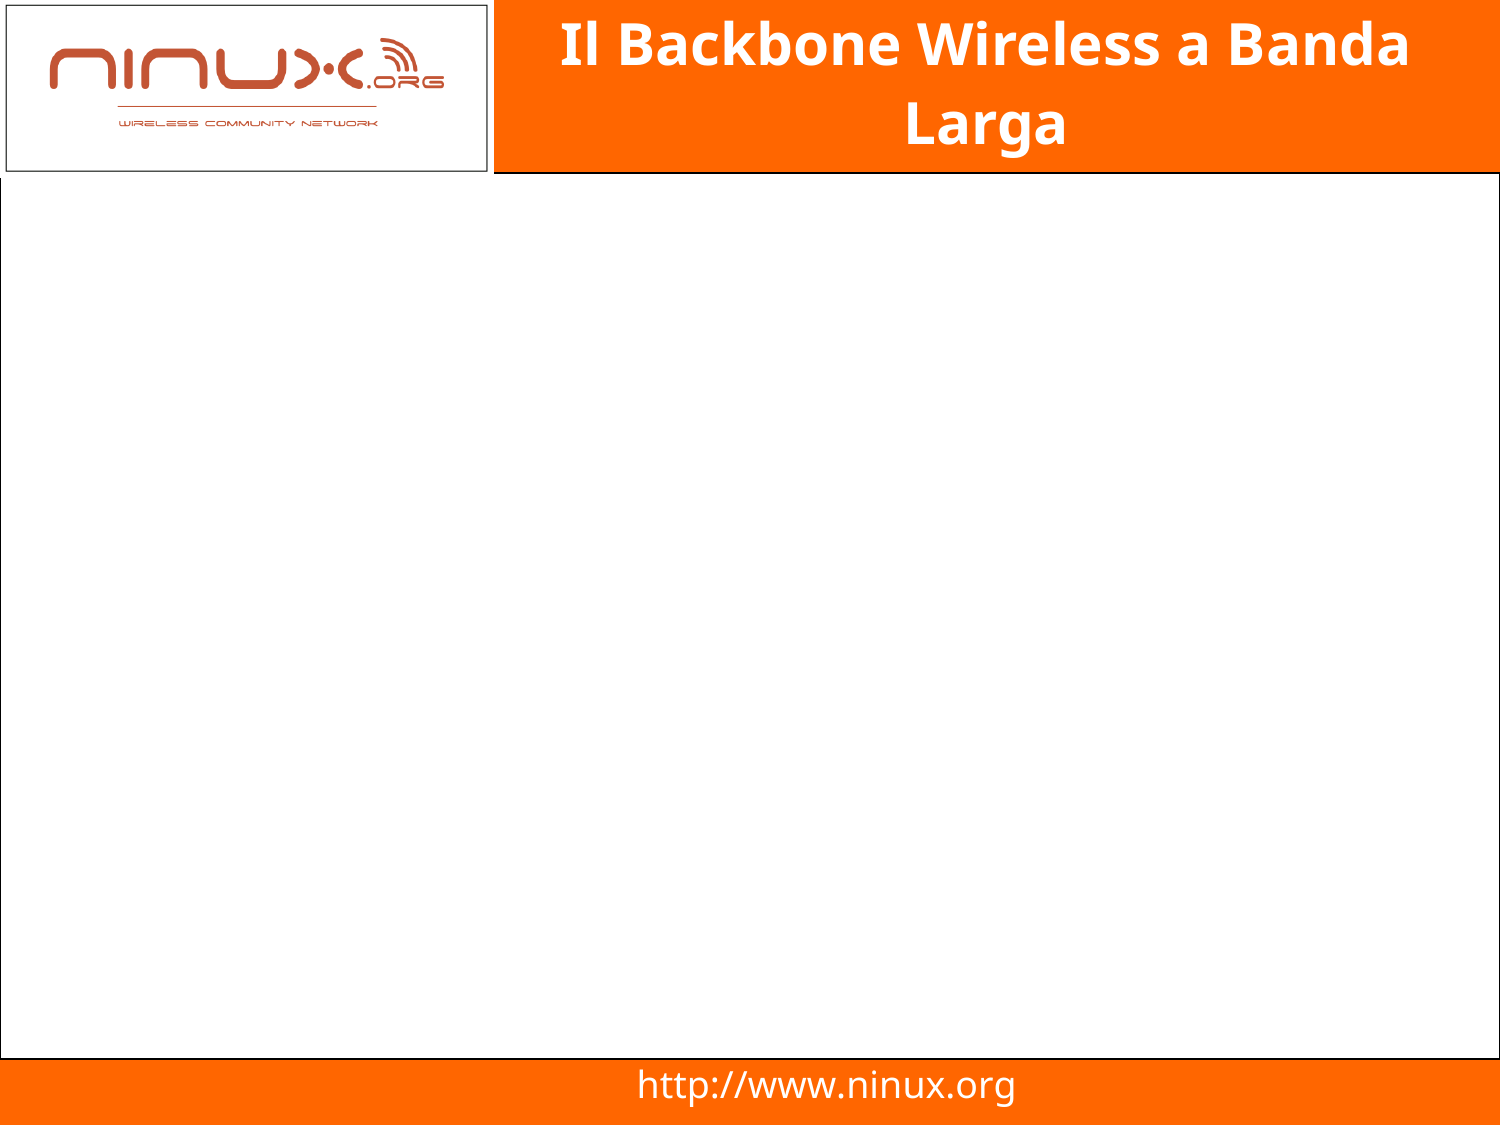

Il Backbone Wireless a Banda Larga
#
http://www.ninux.org